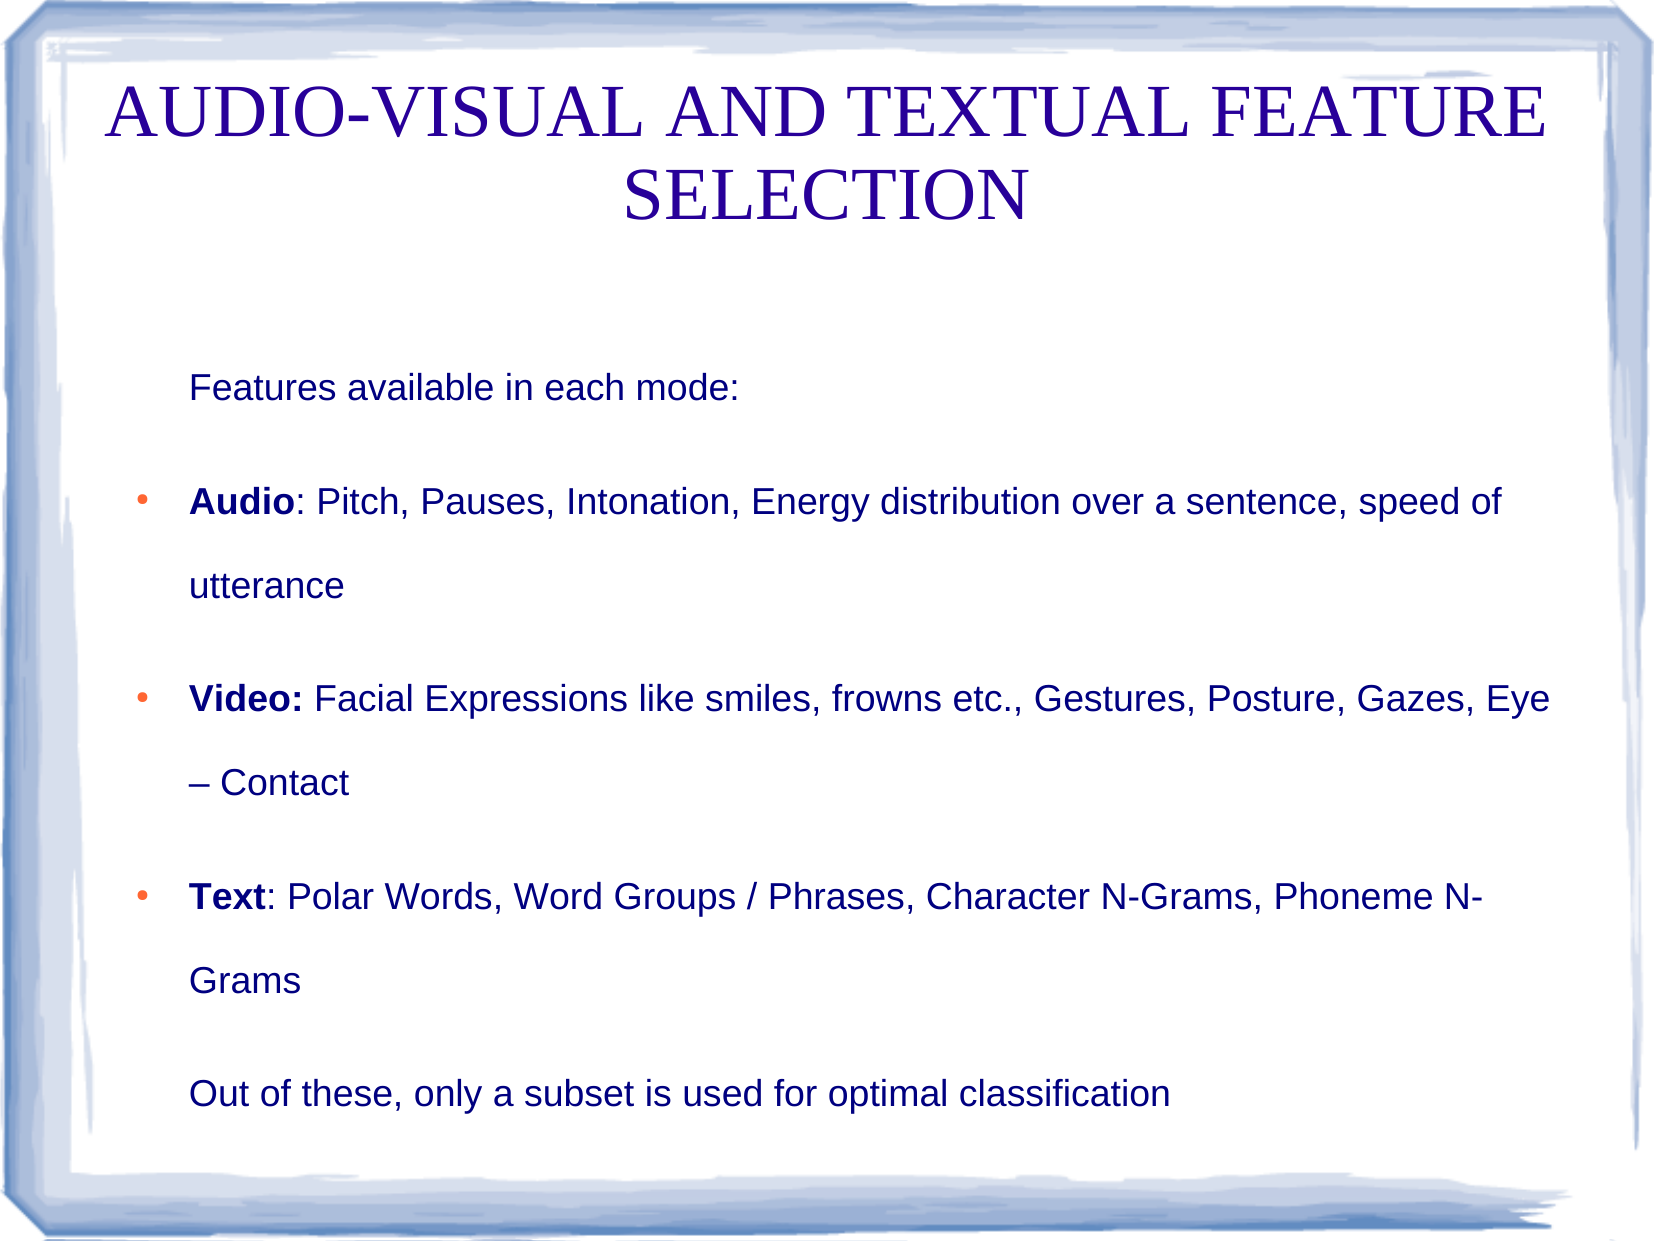

# AUDIO-VISUAL AND TEXTUAL FEATURE SELECTION
Features available in each mode:
Audio: Pitch, Pauses, Intonation, Energy distribution over a sentence, speed of utterance
Video: Facial Expressions like smiles, frowns etc., Gestures, Posture, Gazes, Eye – Contact
Text: Polar Words, Word Groups / Phrases, Character N-Grams, Phoneme N-Grams
Out of these, only a subset is used for optimal classification